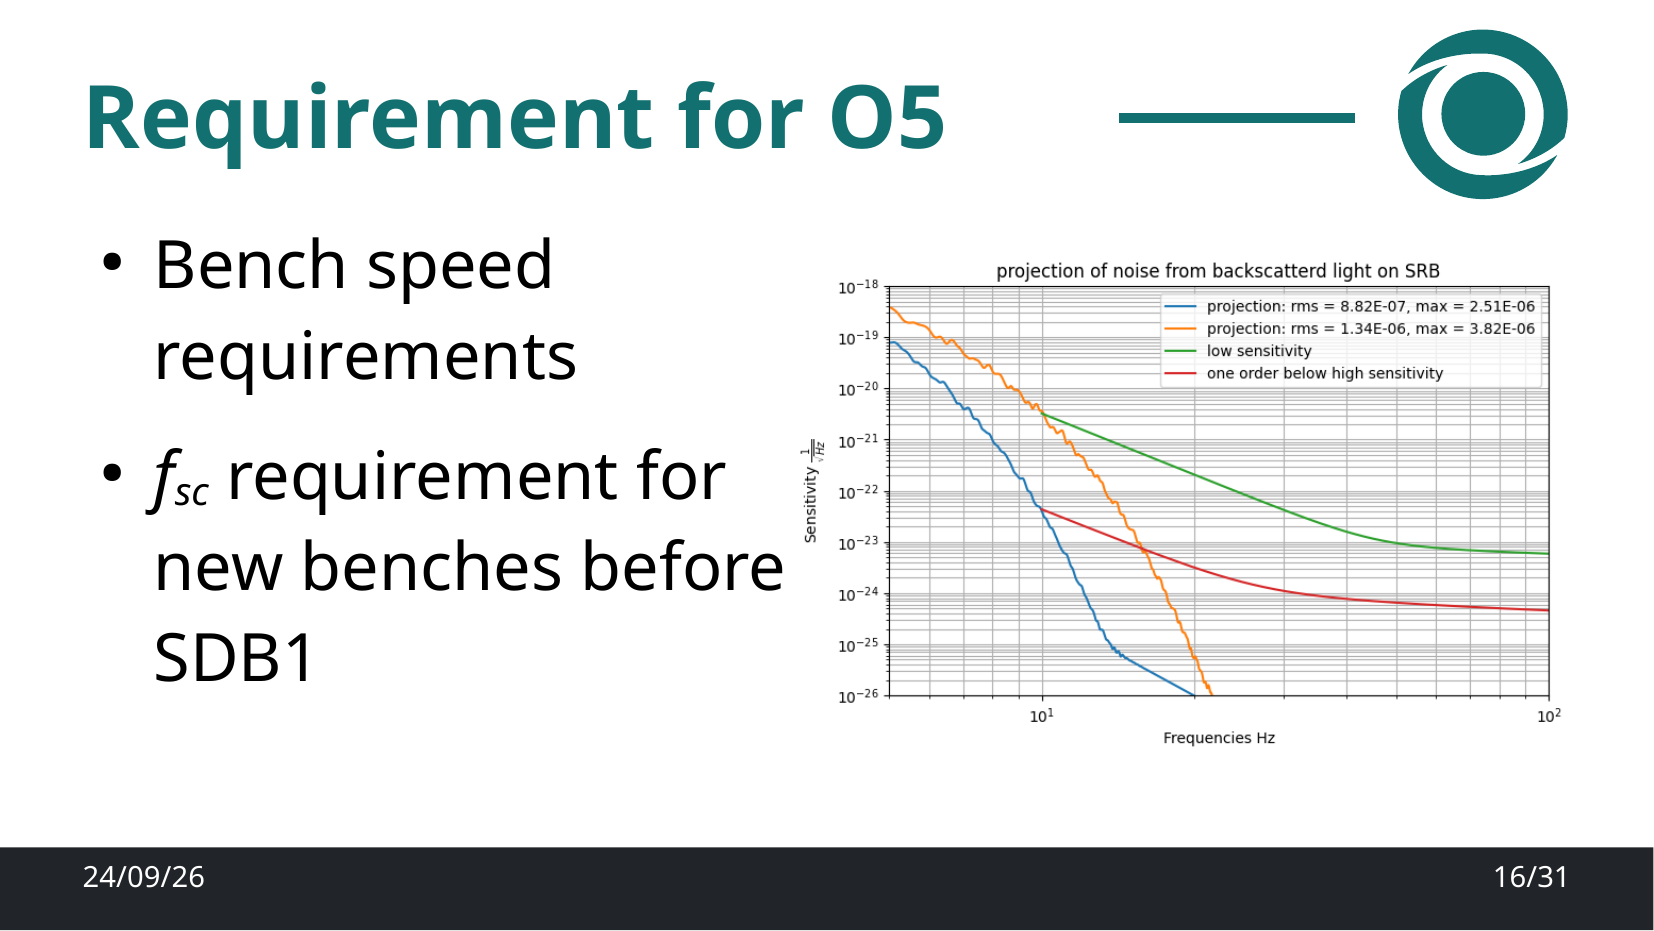

# Requirement for O5
Bench speed requirements
fsc requirement for new benches before SDB1
16